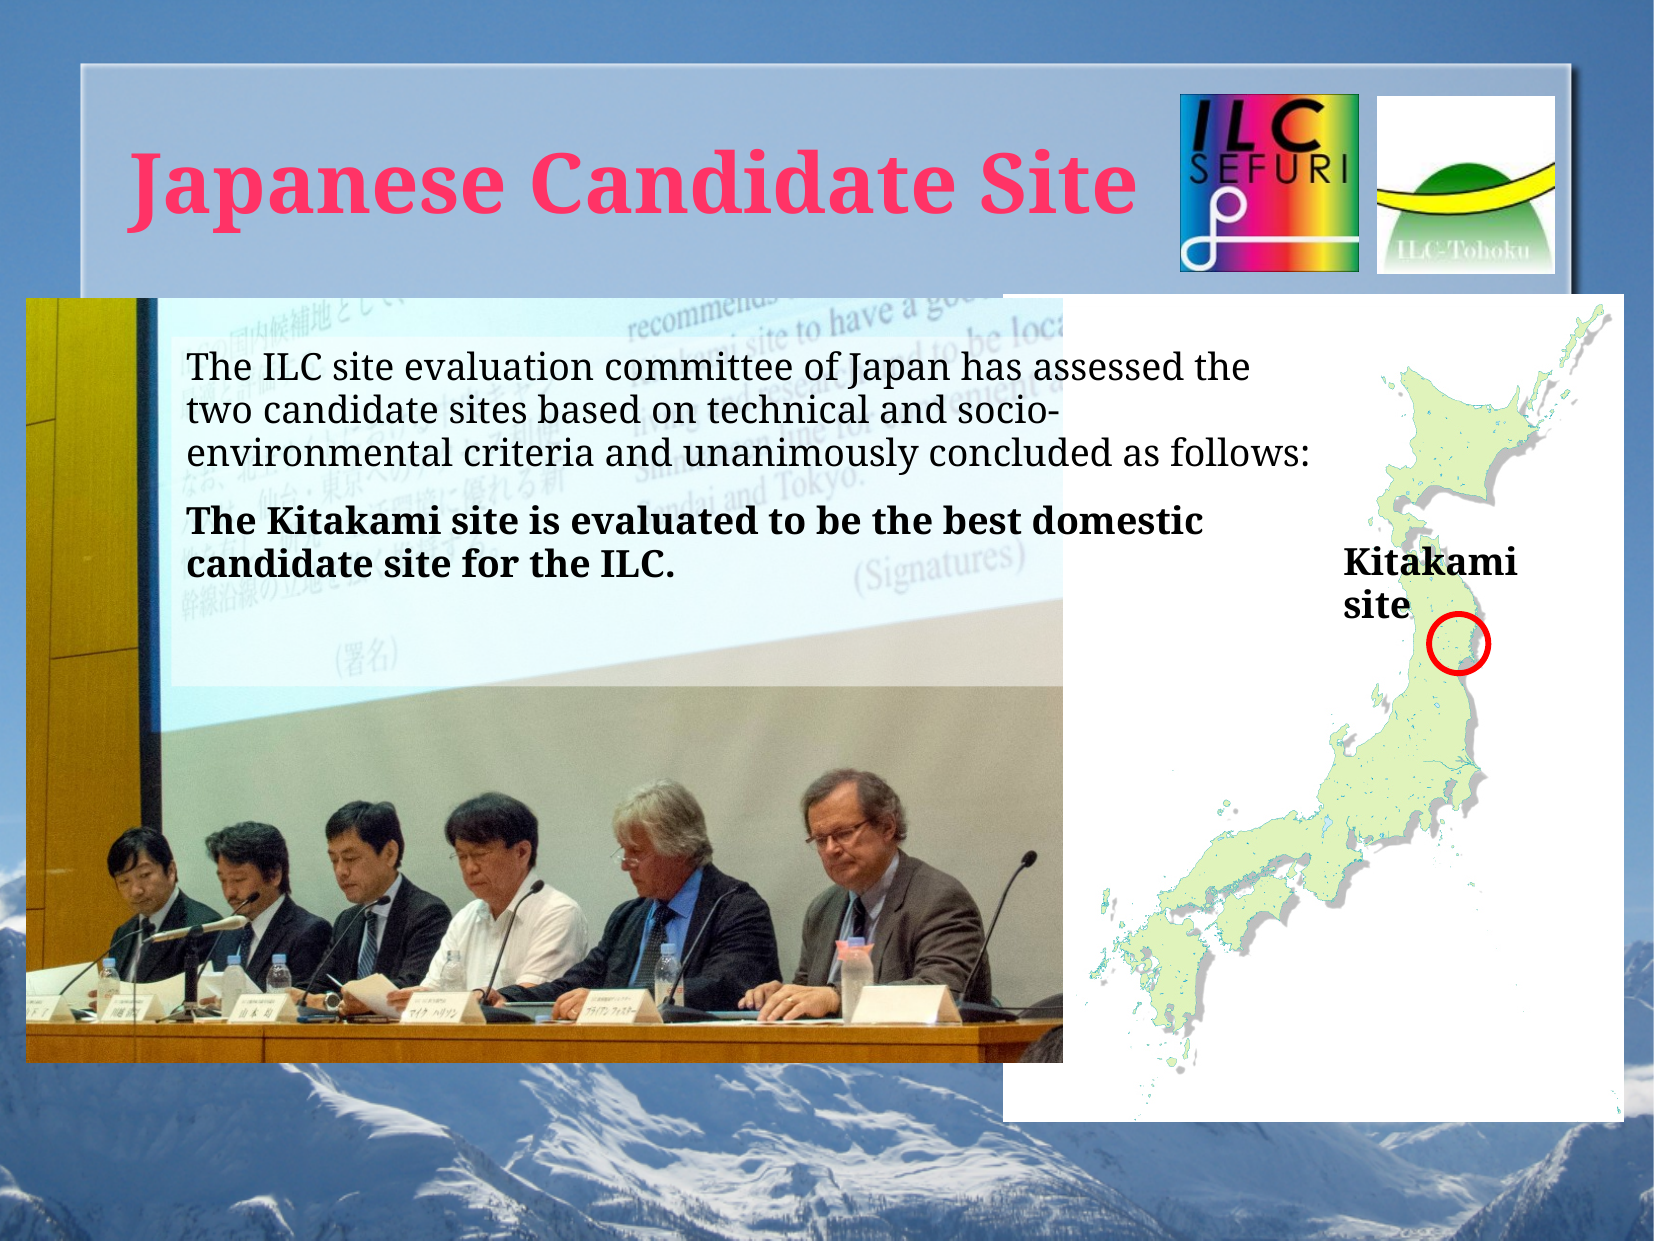

# Japanese Candidate Site
The ILC site evaluation committee of Japan has assessed the two candidate sites based on technical and socio-environmental criteria and unanimously concluded as follows:
The Kitakami site is evaluated to be the best domestic candidate site for the ILC.
Kitakami site